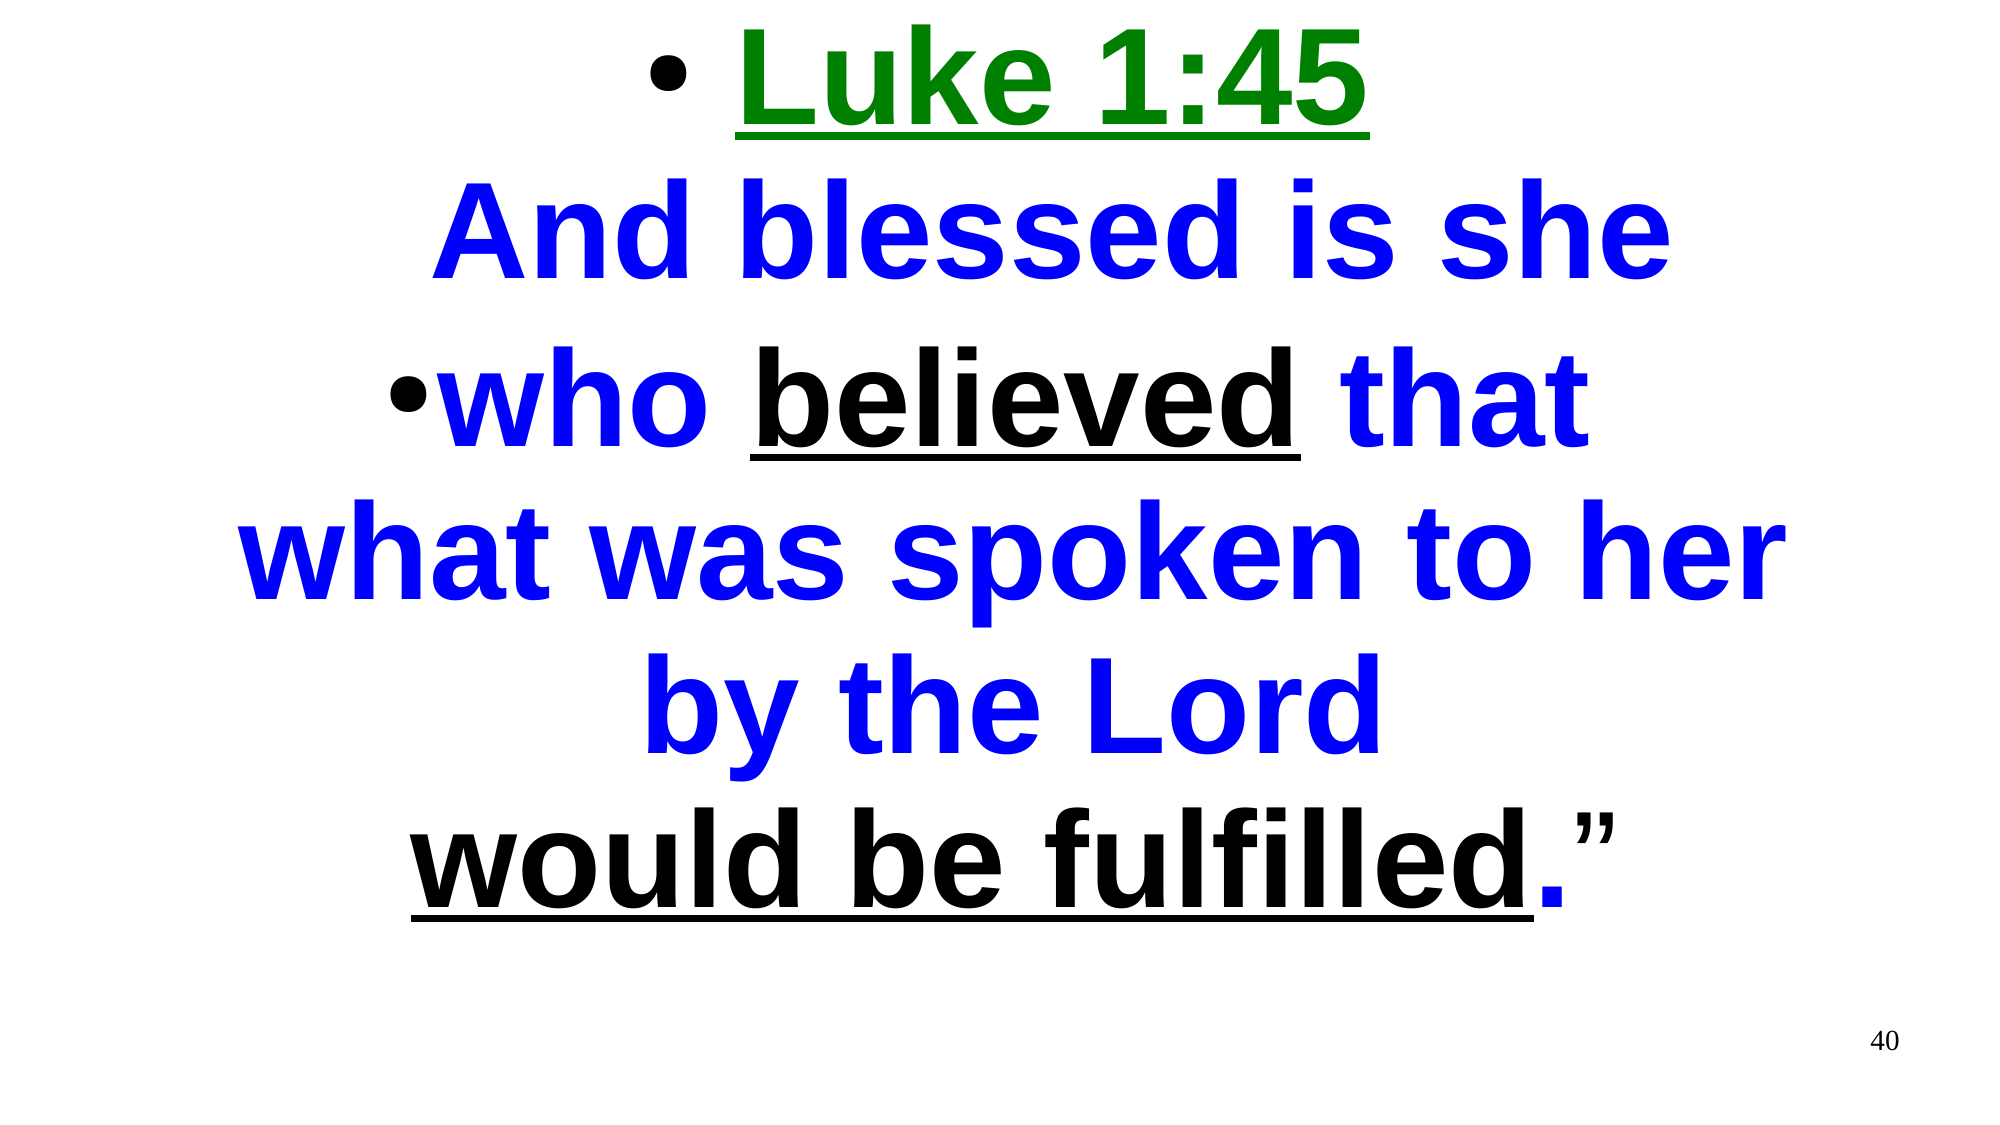

# Luke 1:45 And blessed is she
who believed that
what was spoken to her
by the Lord
would be fulfilled.”
40